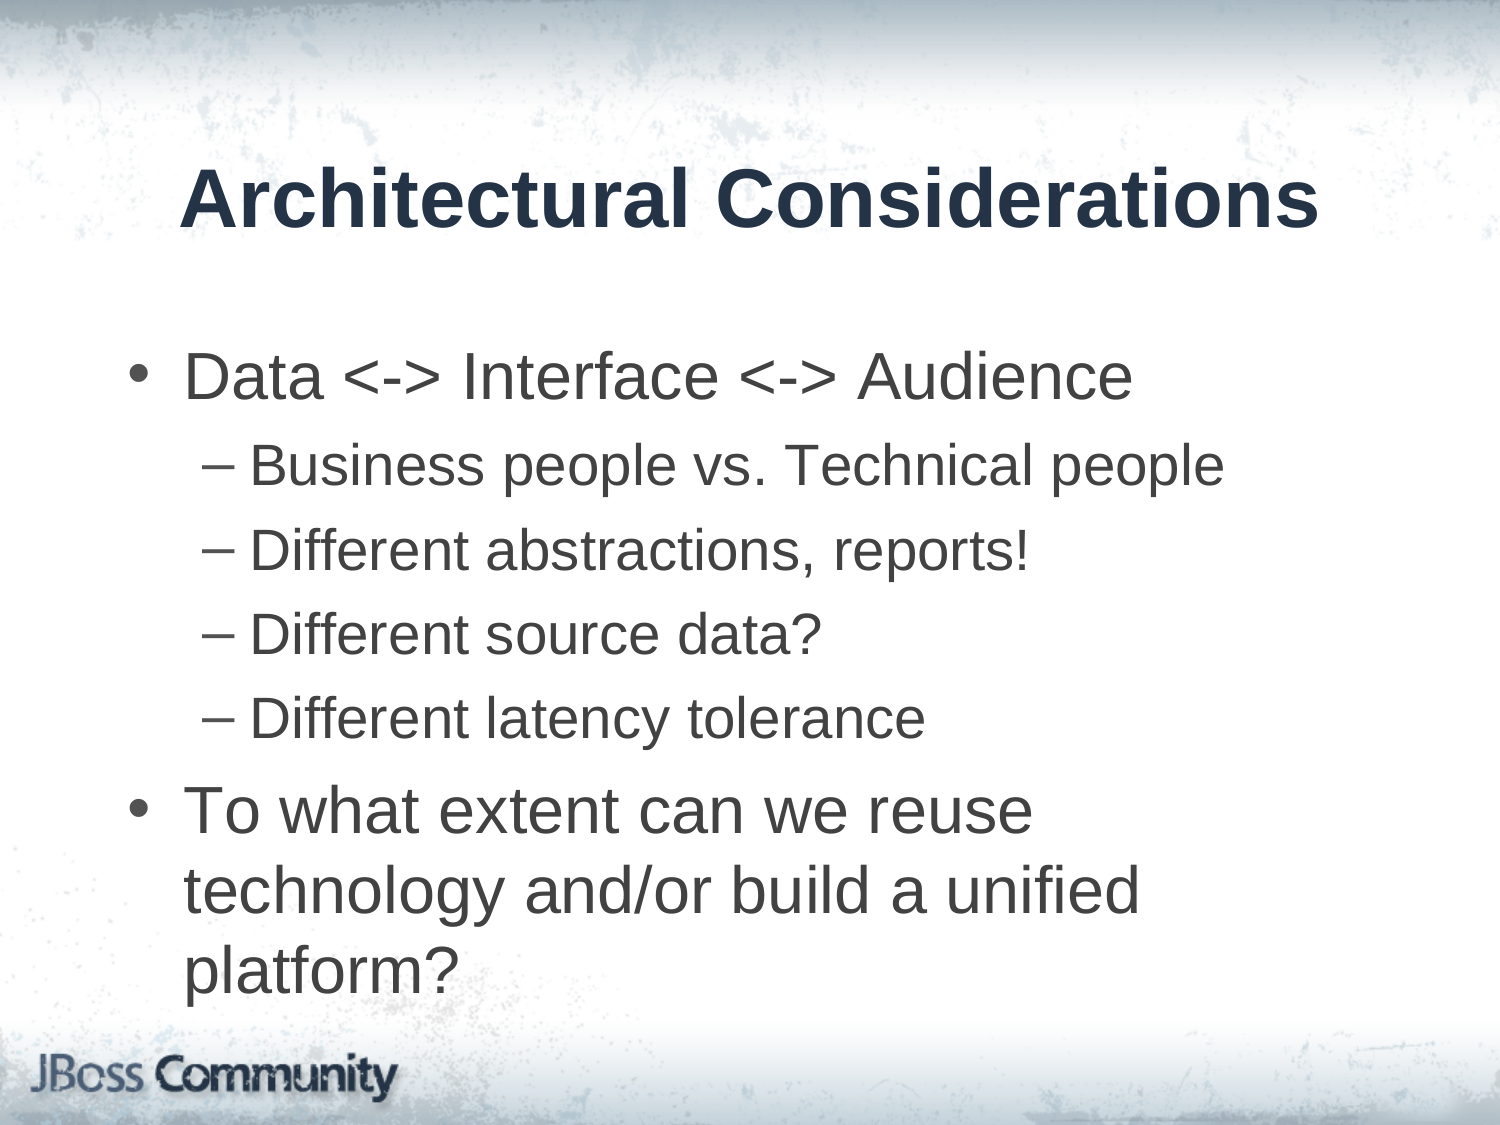

# Architectural Considerations
Data <-> Interface <-> Audience
Business people vs. Technical people
Different abstractions, reports!
Different source data?
Different latency tolerance
To what extent can we reuse technology and/or build a unified platform?